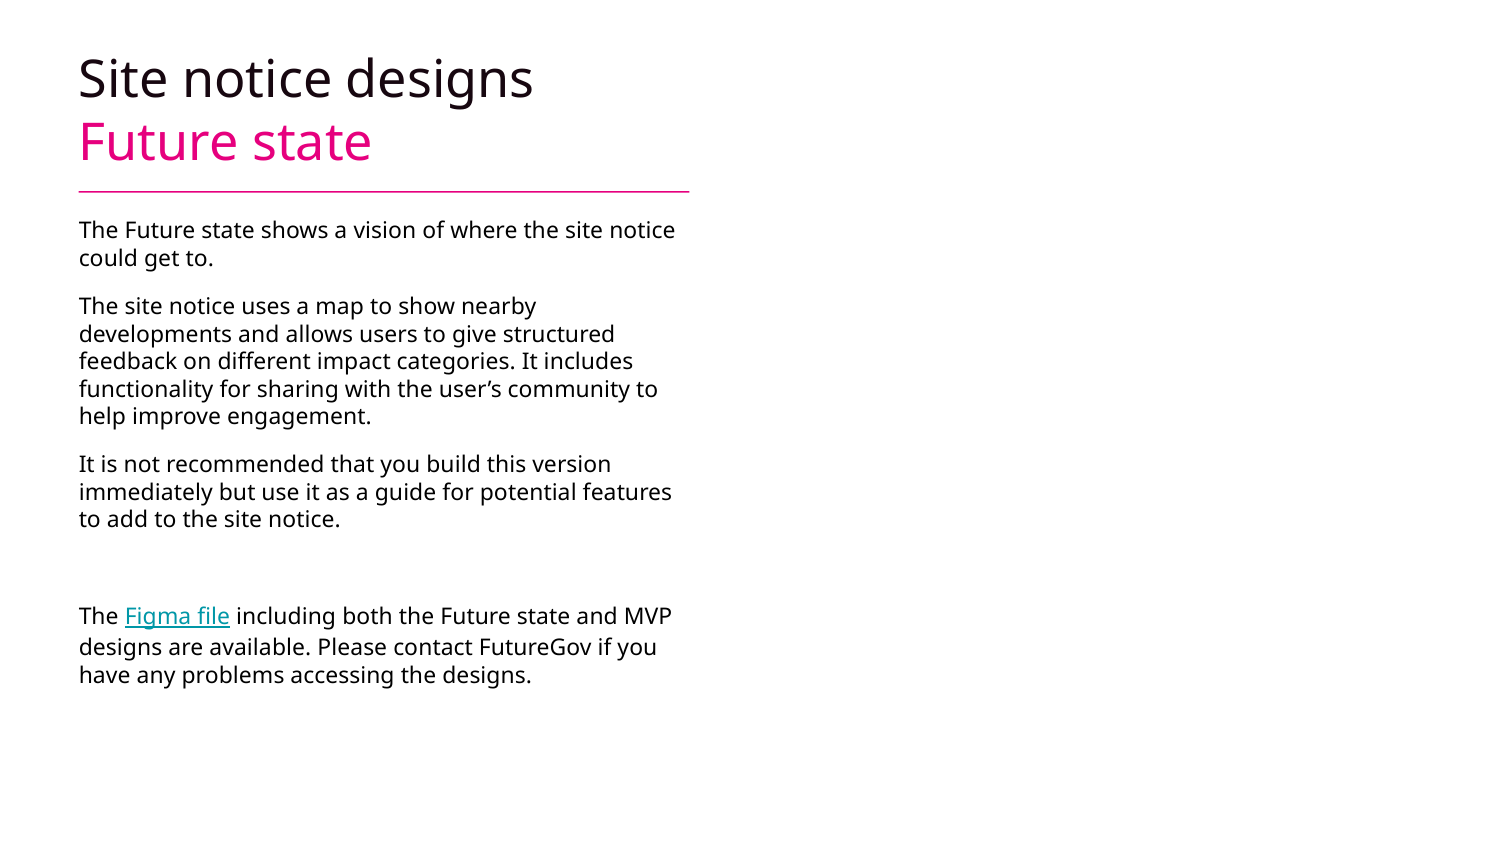

Site notice designs
Future state
The Future state shows a vision of where the site notice could get to.
The site notice uses a map to show nearby developments and allows users to give structured feedback on different impact categories. It includes functionality for sharing with the user’s community to help improve engagement.
It is not recommended that you build this version immediately but use it as a guide for potential features to add to the site notice.
The Figma file including both the Future state and MVP designs are available. Please contact FutureGov if you have any problems accessing the designs.